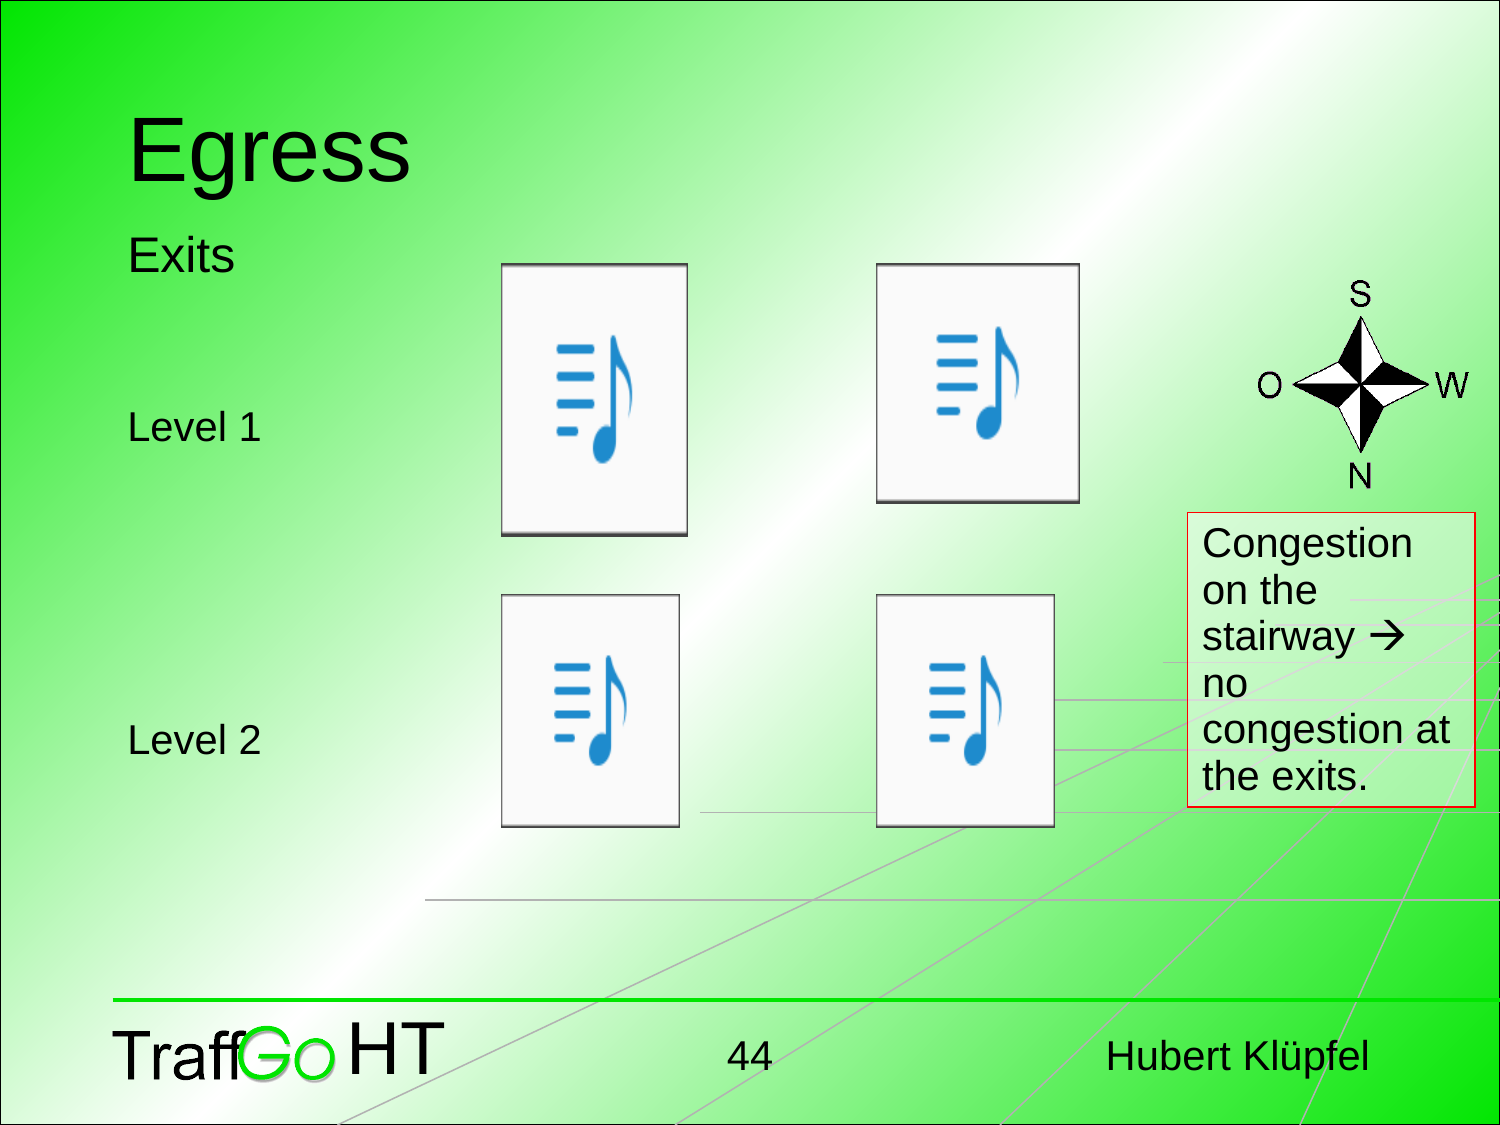

# Egress
Exits
Level 1
Level 2
Congestion on the stairway  no congestion at the exits.